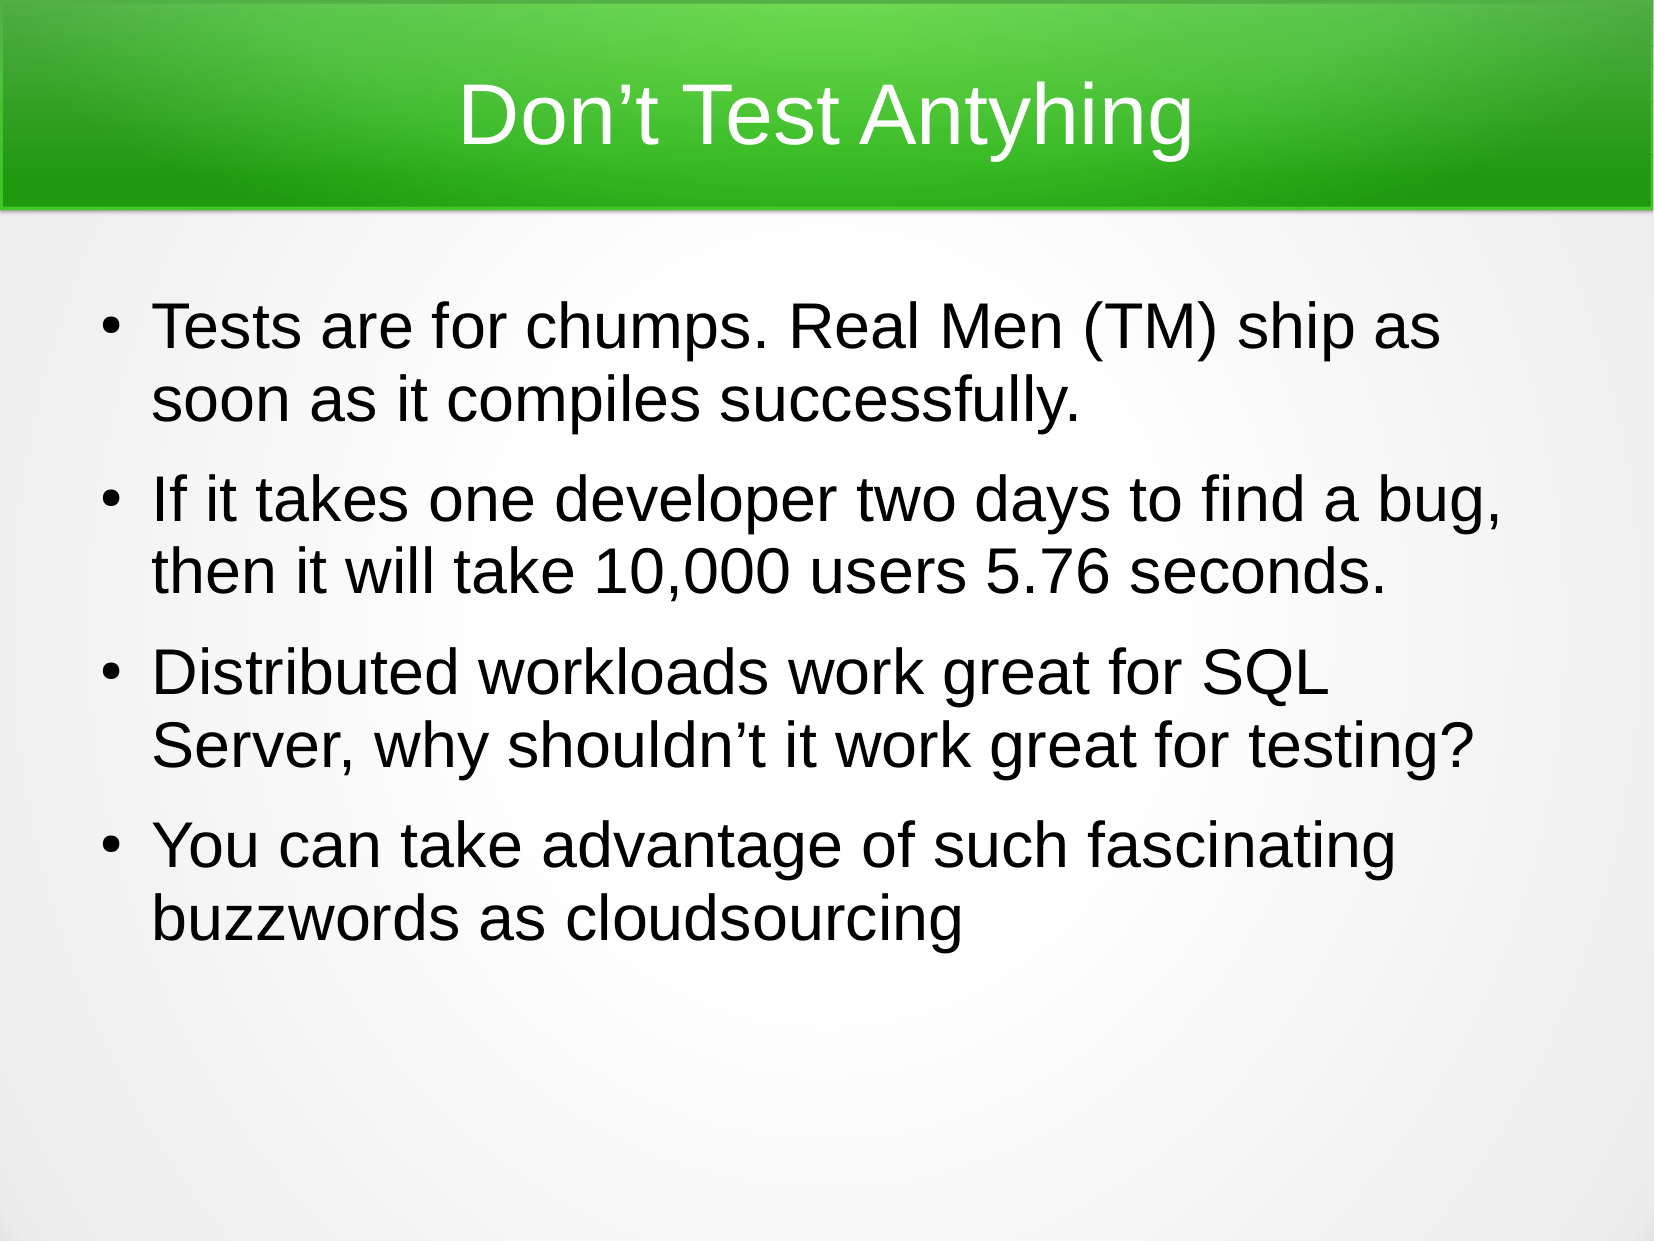

# Don’t Test Antyhing
Tests are for chumps. Real Men (TM) ship as soon as it compiles successfully.
If it takes one developer two days to find a bug, then it will take 10,000 users 5.76 seconds.
Distributed workloads work great for SQL Server, why shouldn’t it work great for testing?
You can take advantage of such fascinating buzzwords as cloudsourcing